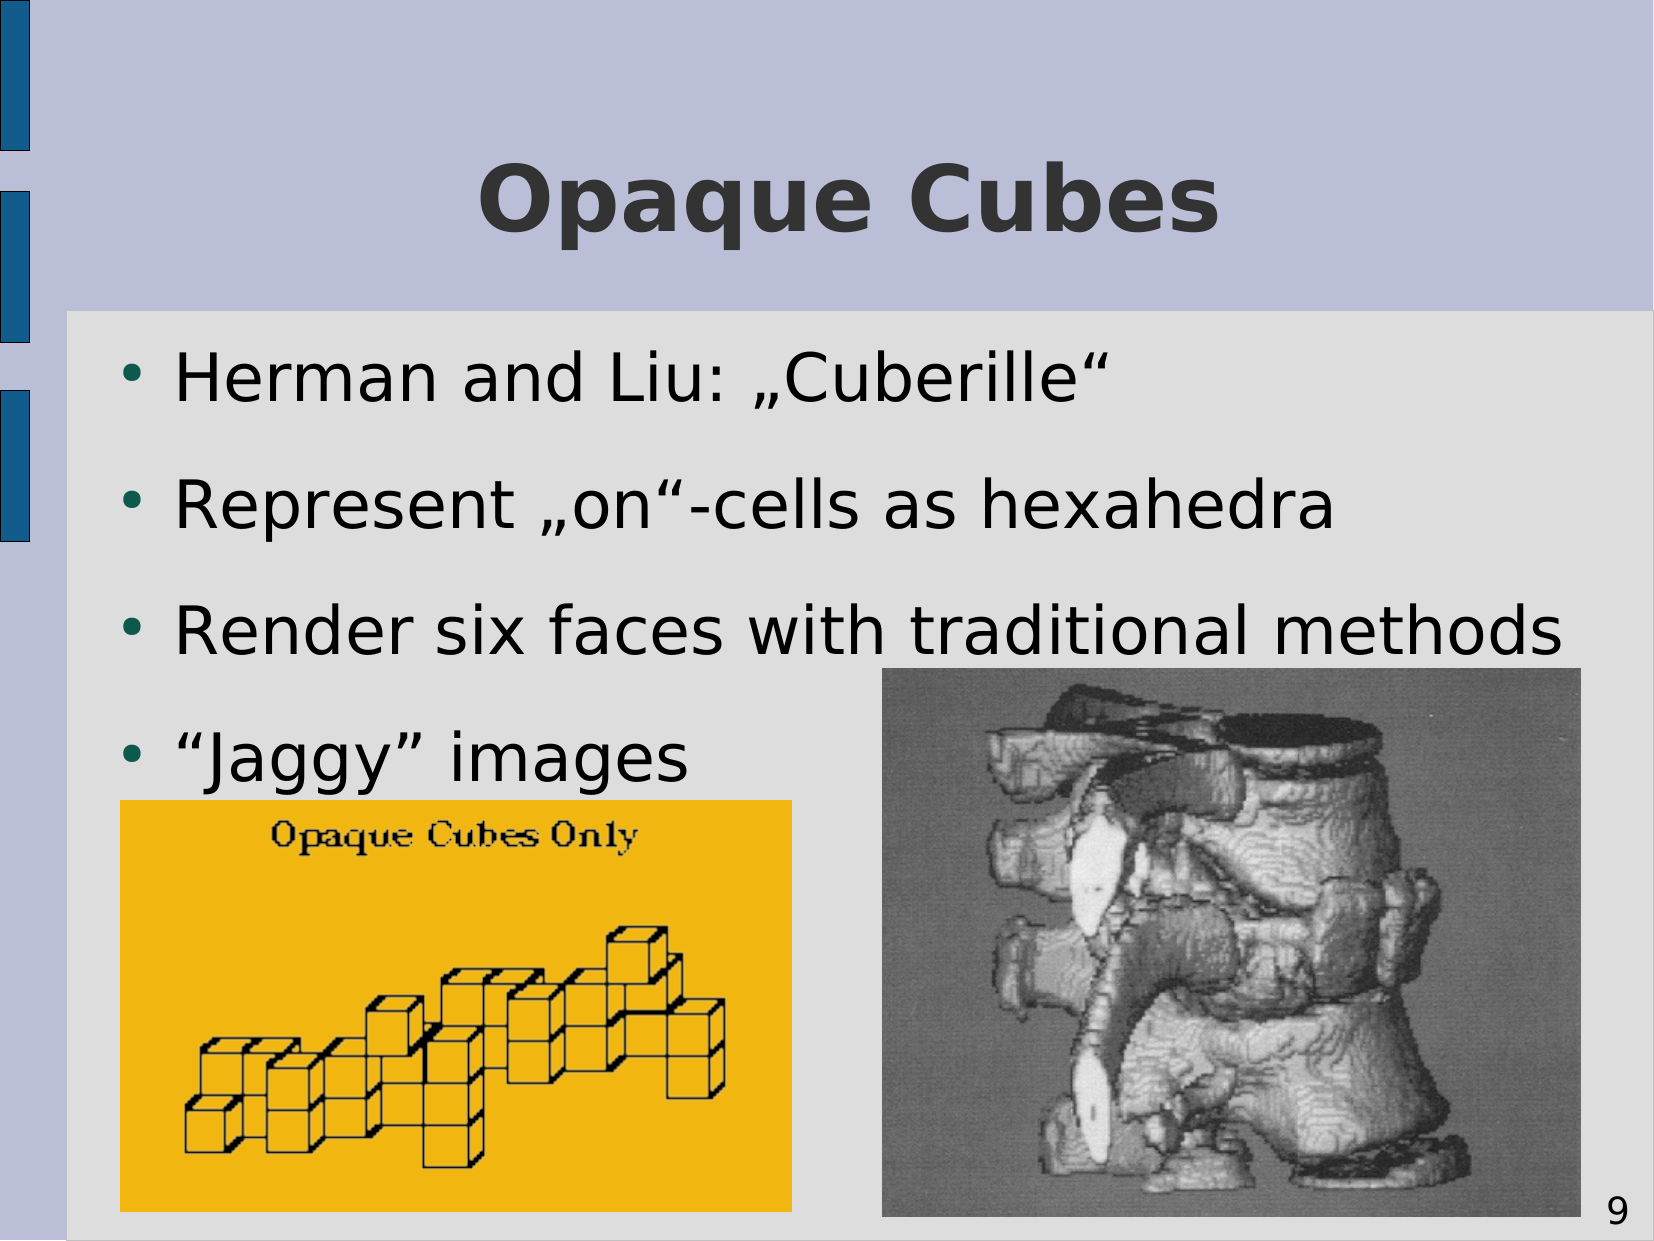

# Opaque Cubes
Herman and Liu: „Cuberille“
Represent „on“-cells as hexahedra
Render six faces with traditional methods
“Jaggy” images